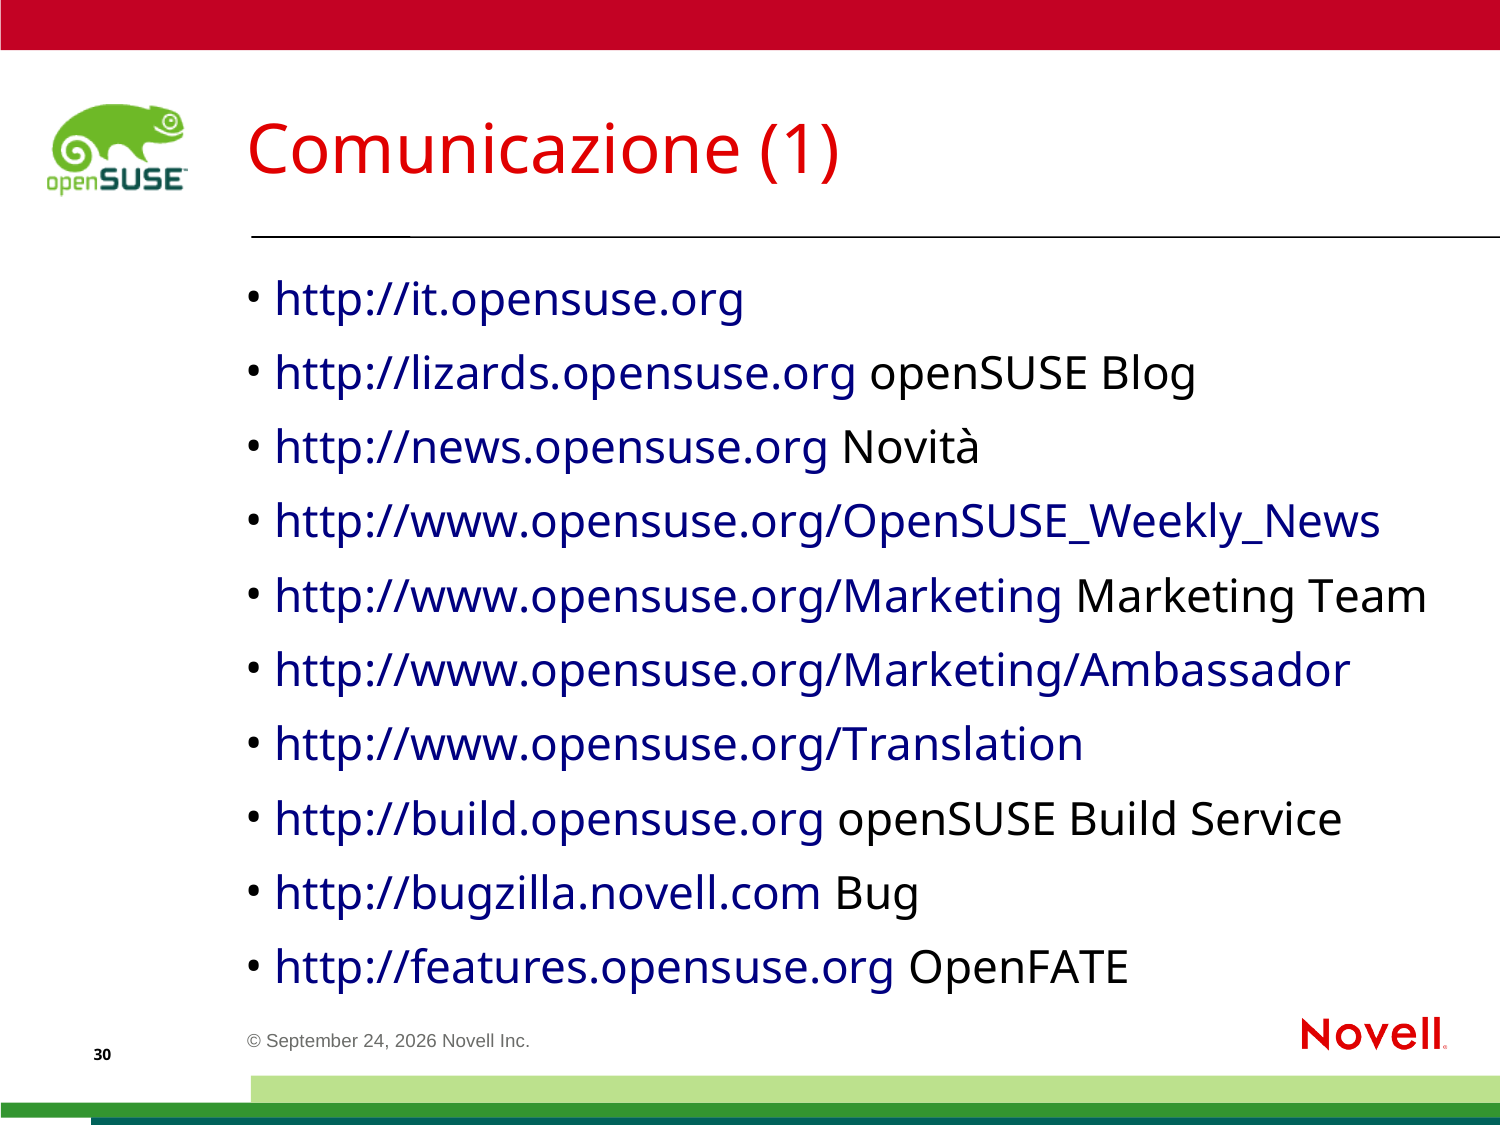

# Comunicazione (1)
 http://it.opensuse.org
 http://lizards.opensuse.org openSUSE Blog
 http://news.opensuse.org Novità
 http://www.opensuse.org/OpenSUSE_Weekly_News
 http://www.opensuse.org/Marketing Marketing Team
 http://www.opensuse.org/Marketing/Ambassador
 http://www.opensuse.org/Translation
 http://build.opensuse.org openSUSE Build Service
 http://bugzilla.novell.com Bug
 http://features.opensuse.org OpenFATE